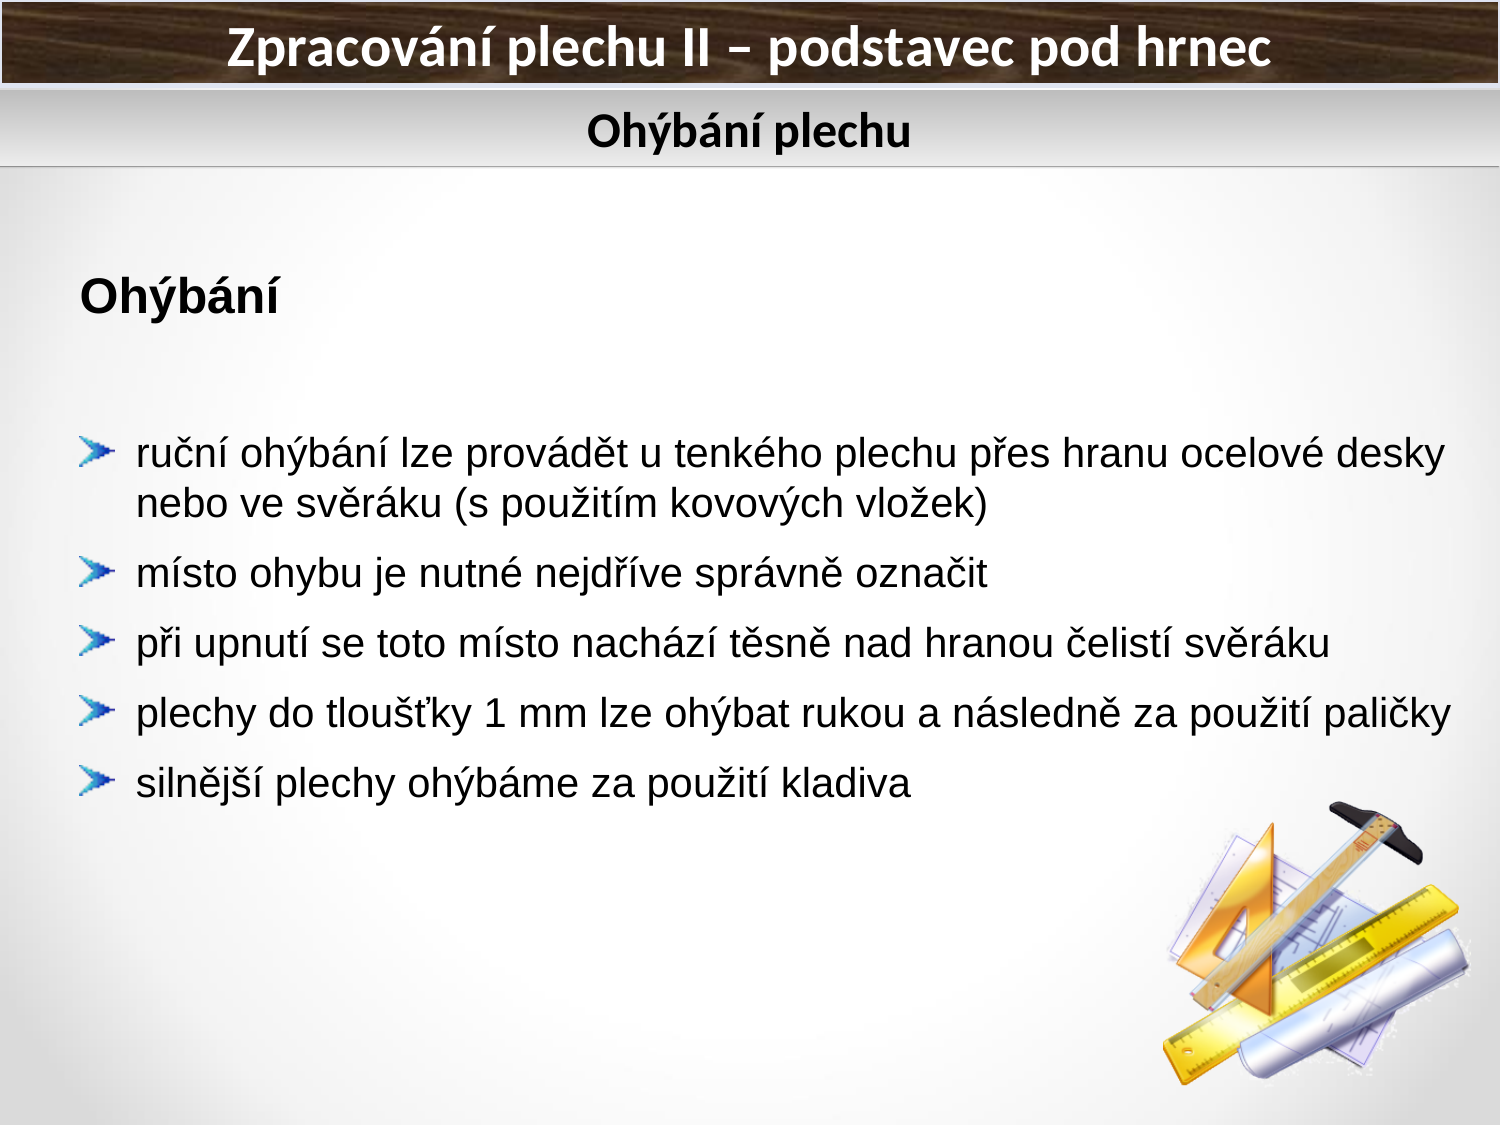

Zpracování plechu II – podstavec pod hrnec
Ohýbání plechu
Ohýbání
ruční ohýbání lze provádět u tenkého plechu přes hranu ocelové desky nebo ve svěráku (s použitím kovových vložek)
místo ohybu je nutné nejdříve správně označit
při upnutí se toto místo nachází těsně nad hranou čelistí svěráku
plechy do tloušťky 1 mm lze ohýbat rukou a následně za použití paličky
silnější plechy ohýbáme za použití kladiva